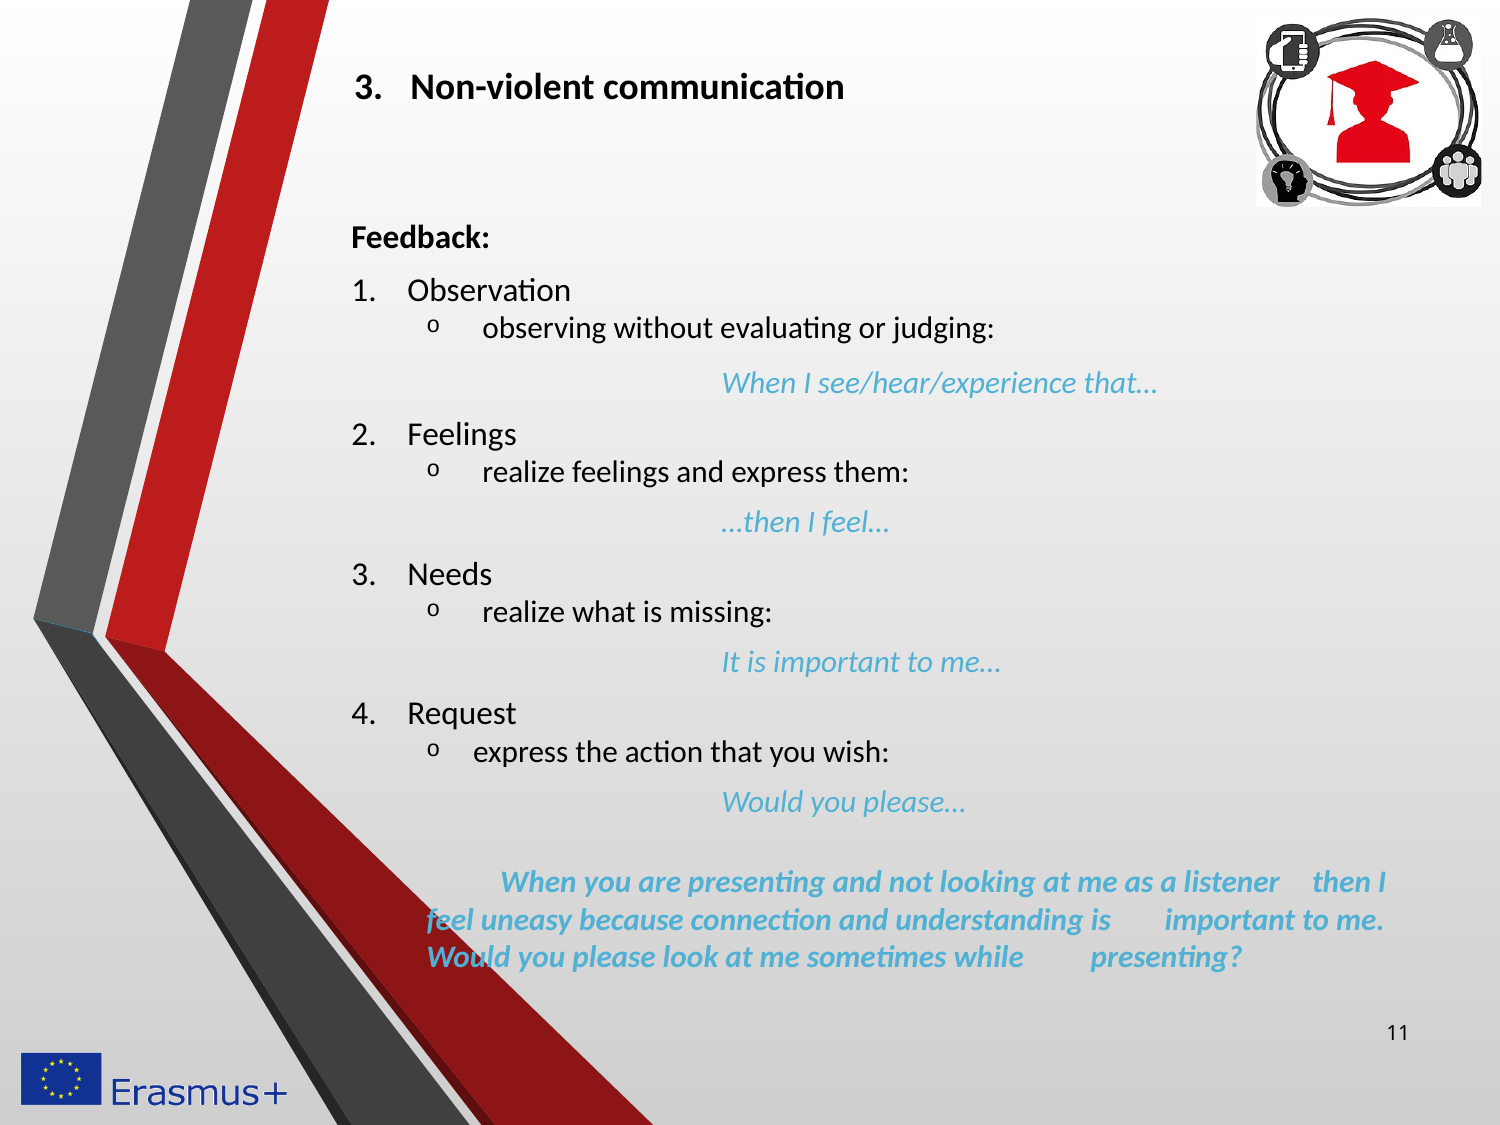

Non-violent communication
Feedback:
Observation
observing without evaluating or judging:
				When I see/hear/experience that…
Feelings
realize feelings and express them:
				…then I feel…
Needs
realize what is missing:
				It is important to me…
Request
express the action that you wish:
				Would you please…
	When you are presenting and not looking at me as a listener 	then I feel uneasy because connection and understanding is 	important to me. Would you please look at me sometimes while 	presenting?